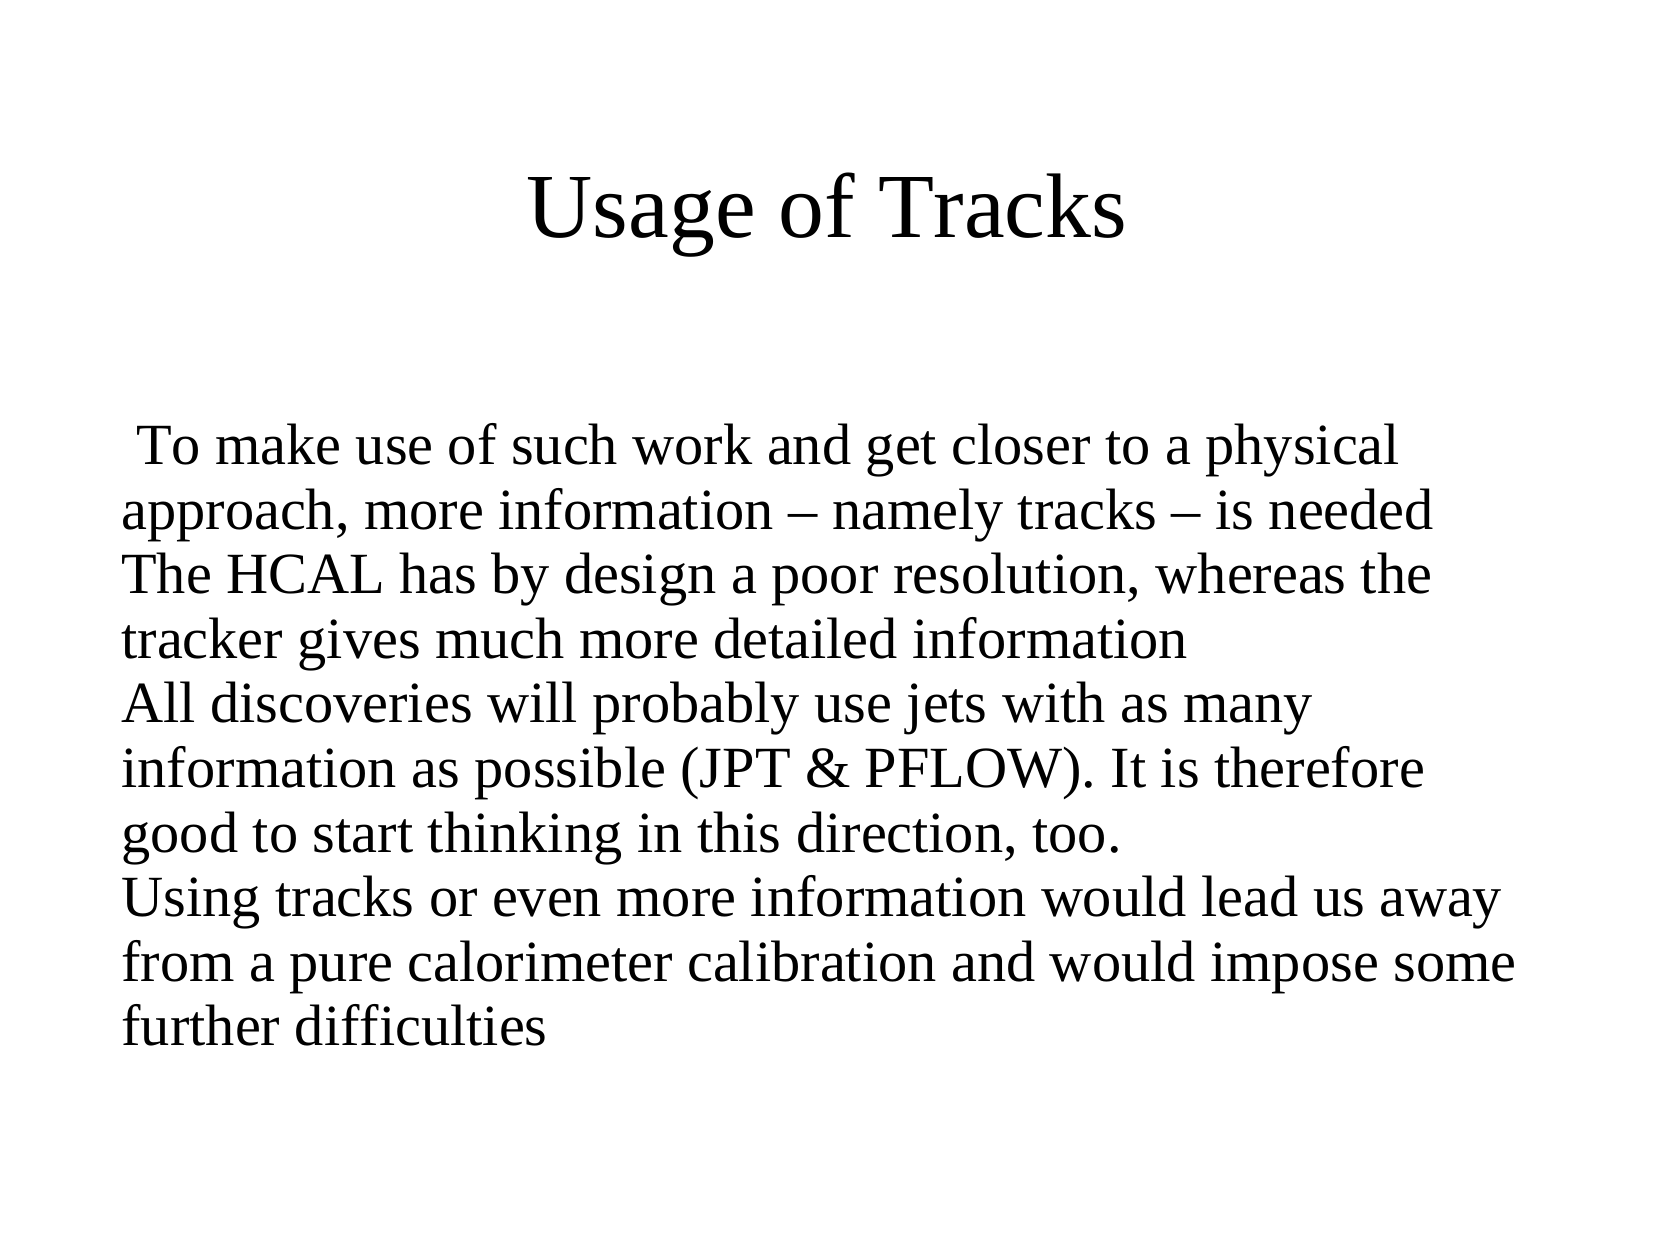

# Usage of Tracks
 To make use of such work and get closer to a physical approach, more information – namely tracks – is needed
The HCAL has by design a poor resolution, whereas the tracker gives much more detailed information
All discoveries will probably use jets with as many information as possible (JPT & PFLOW). It is therefore good to start thinking in this direction, too.
Using tracks or even more information would lead us away from a pure calorimeter calibration and would impose some further difficulties